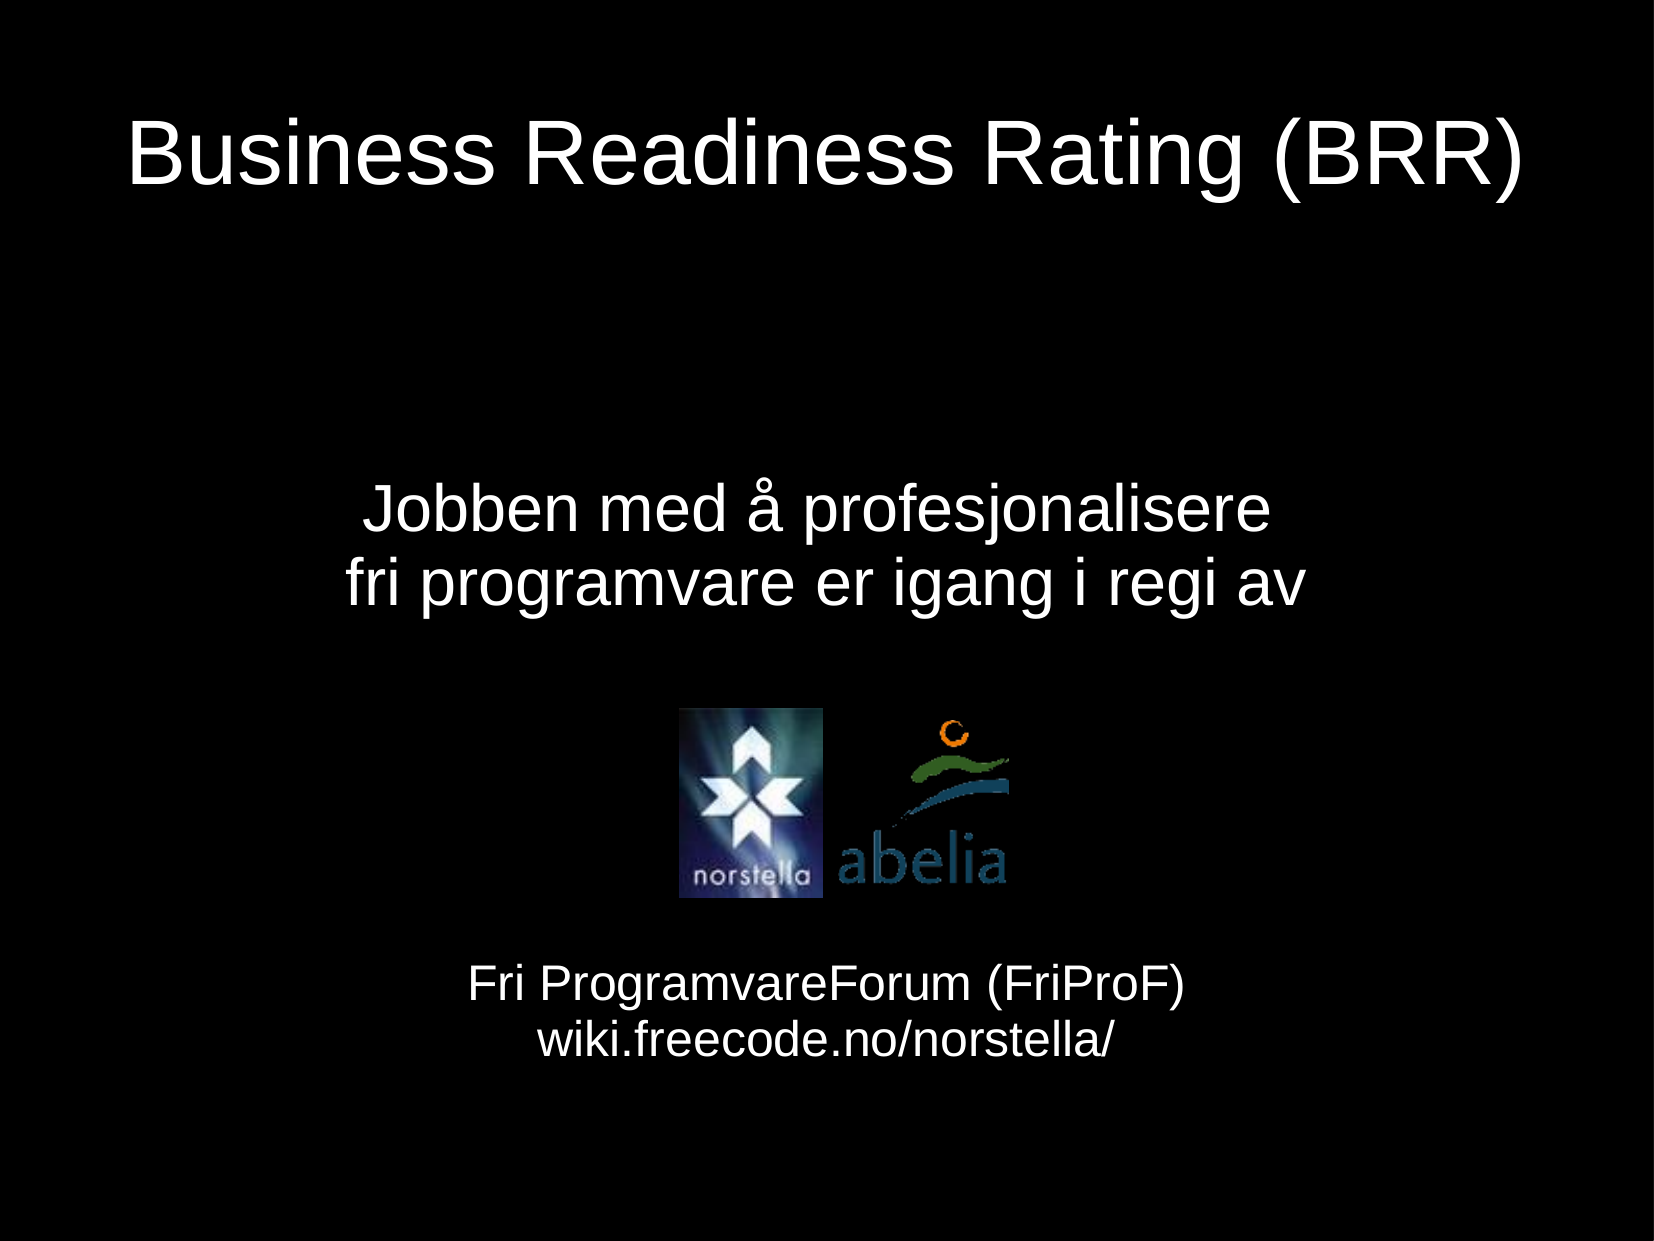

# Jobben med å profesjonalisere
fri programvare er igang i regi av
Business Readiness Rating (BRR)
Fri ProgramvareForum (FriProF)
wiki.freecode.no/norstella/